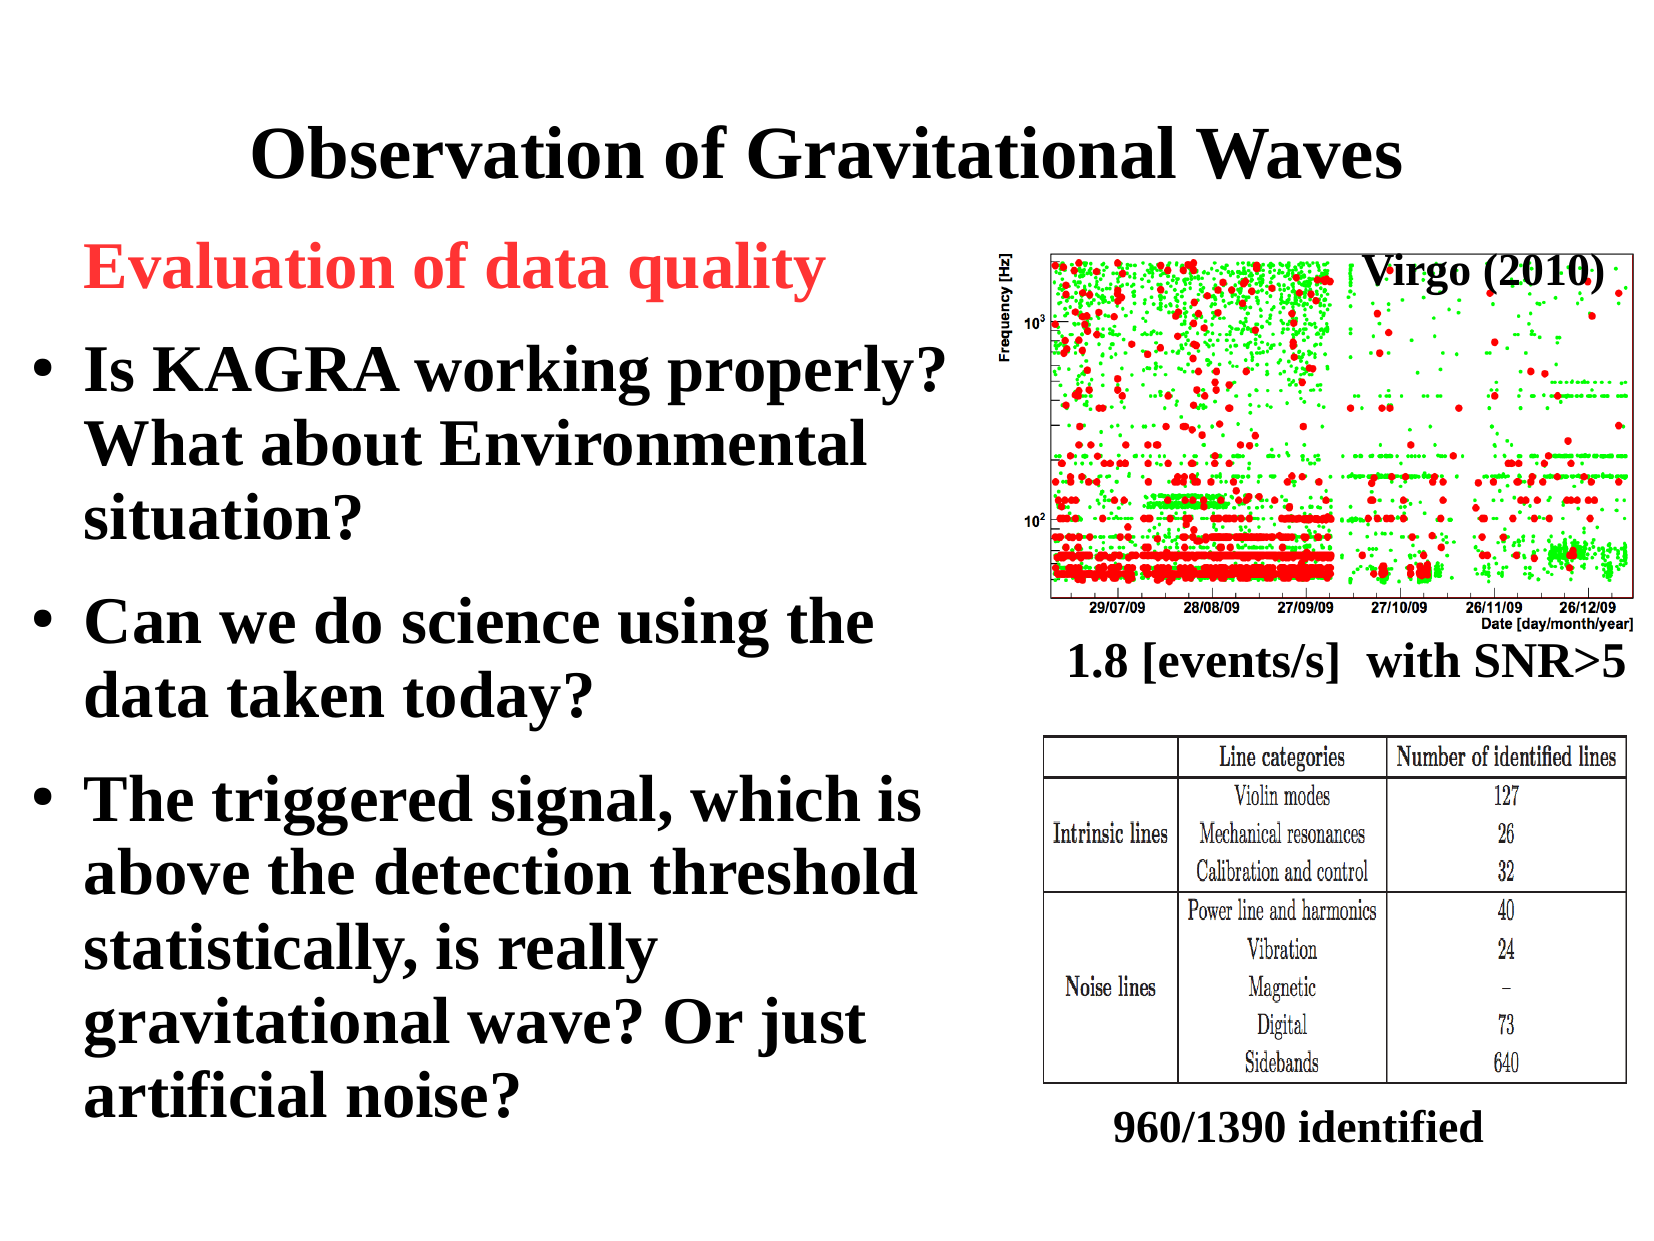

# Observation of Gravitational Waves
Evaluation of data quality
Is KAGRA working properly? What about Environmental situation?
Can we do science using the data taken today?
The triggered signal, which is above the detection threshold statistically, is really gravitational wave? Or just artificial noise?
Virgo (2010)
1.8 [events/s] with SNR>5
960/1390 identified